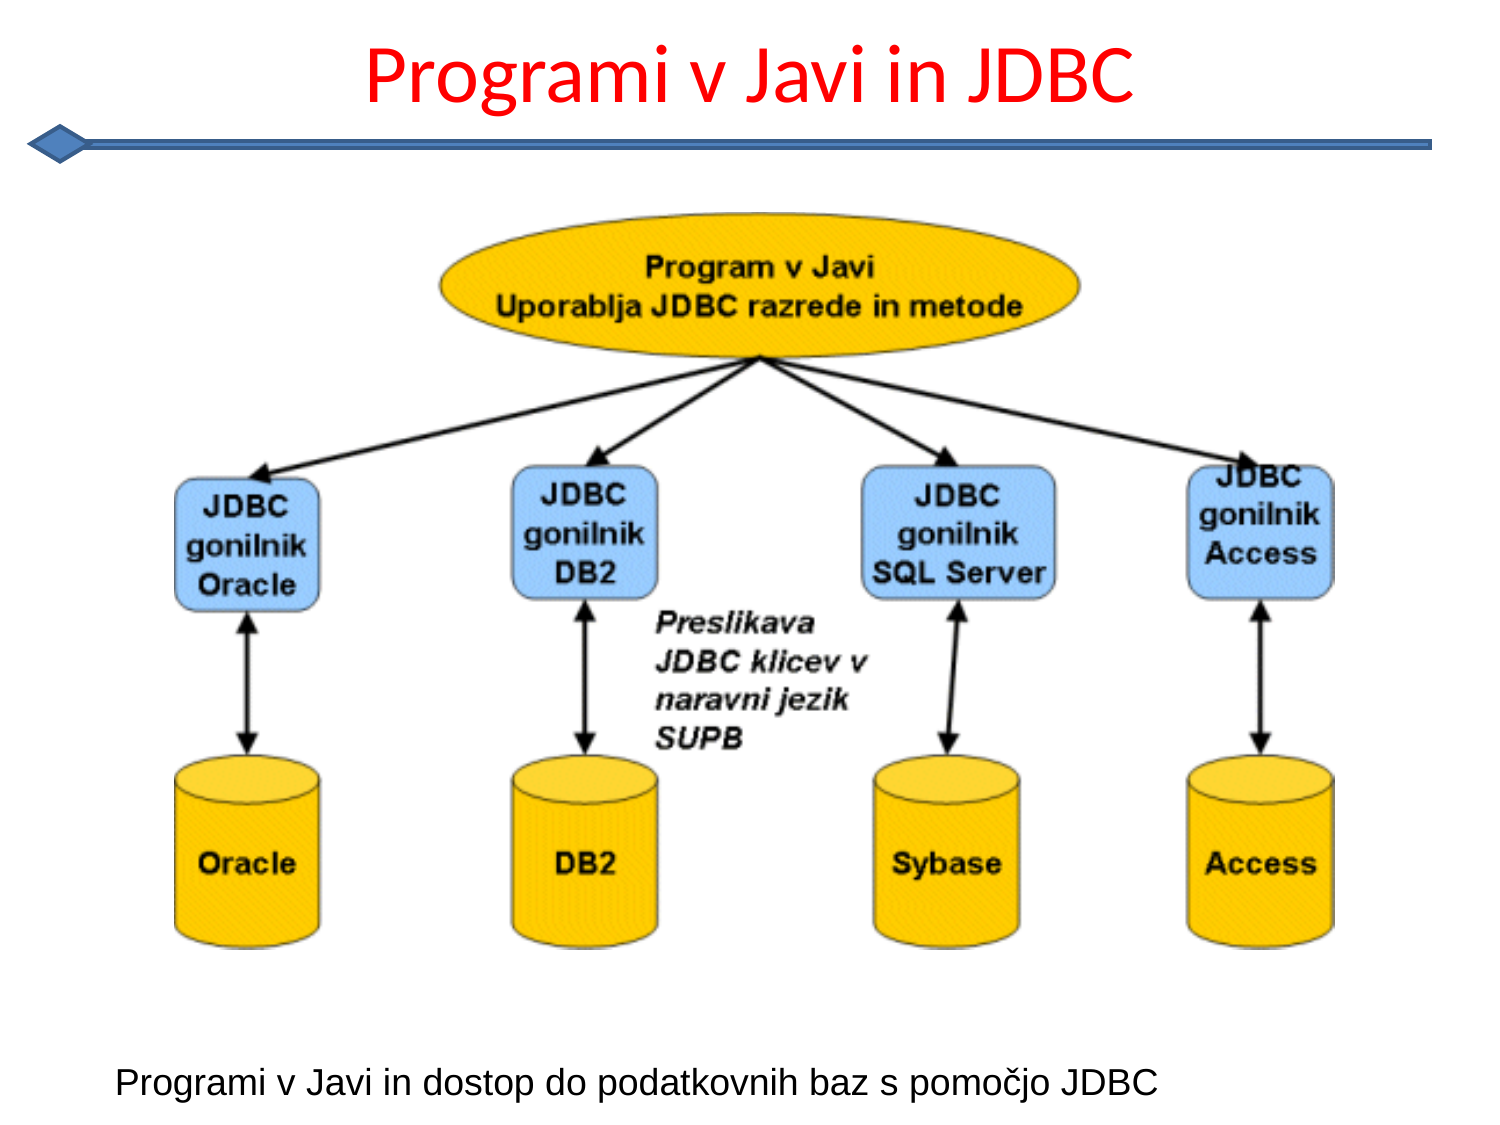

# Programi v Javi in JDBC
Programi v Javi in dostop do podatkovnih baz s pomočjo JDBC